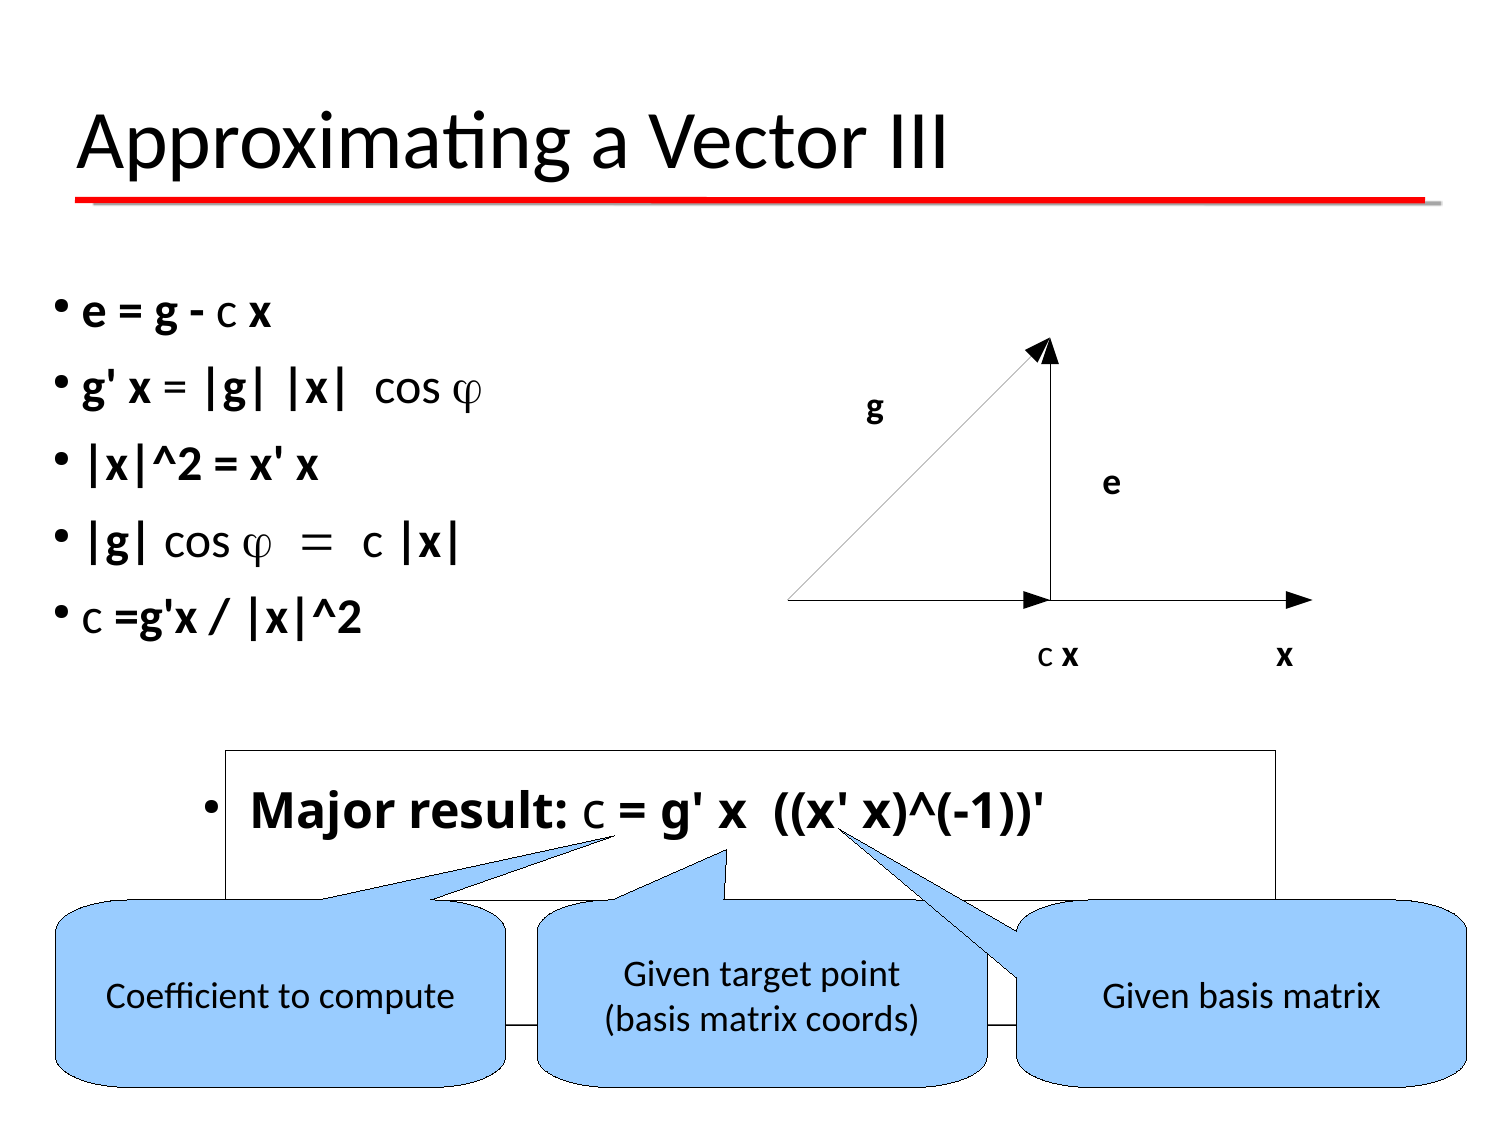

# Approximating a Vector III
 e = g - c x
 g' x = |g| |x| cos j
 |x|^2 = x' x
 |g| cos j = c |x|
 c =g'x / |x|^2
Major result: c = g' x ((x' x)^(-1))'
g
e
c x
 x
Coefficient to compute
Given target point
(basis matrix coords)
Given basis matrix